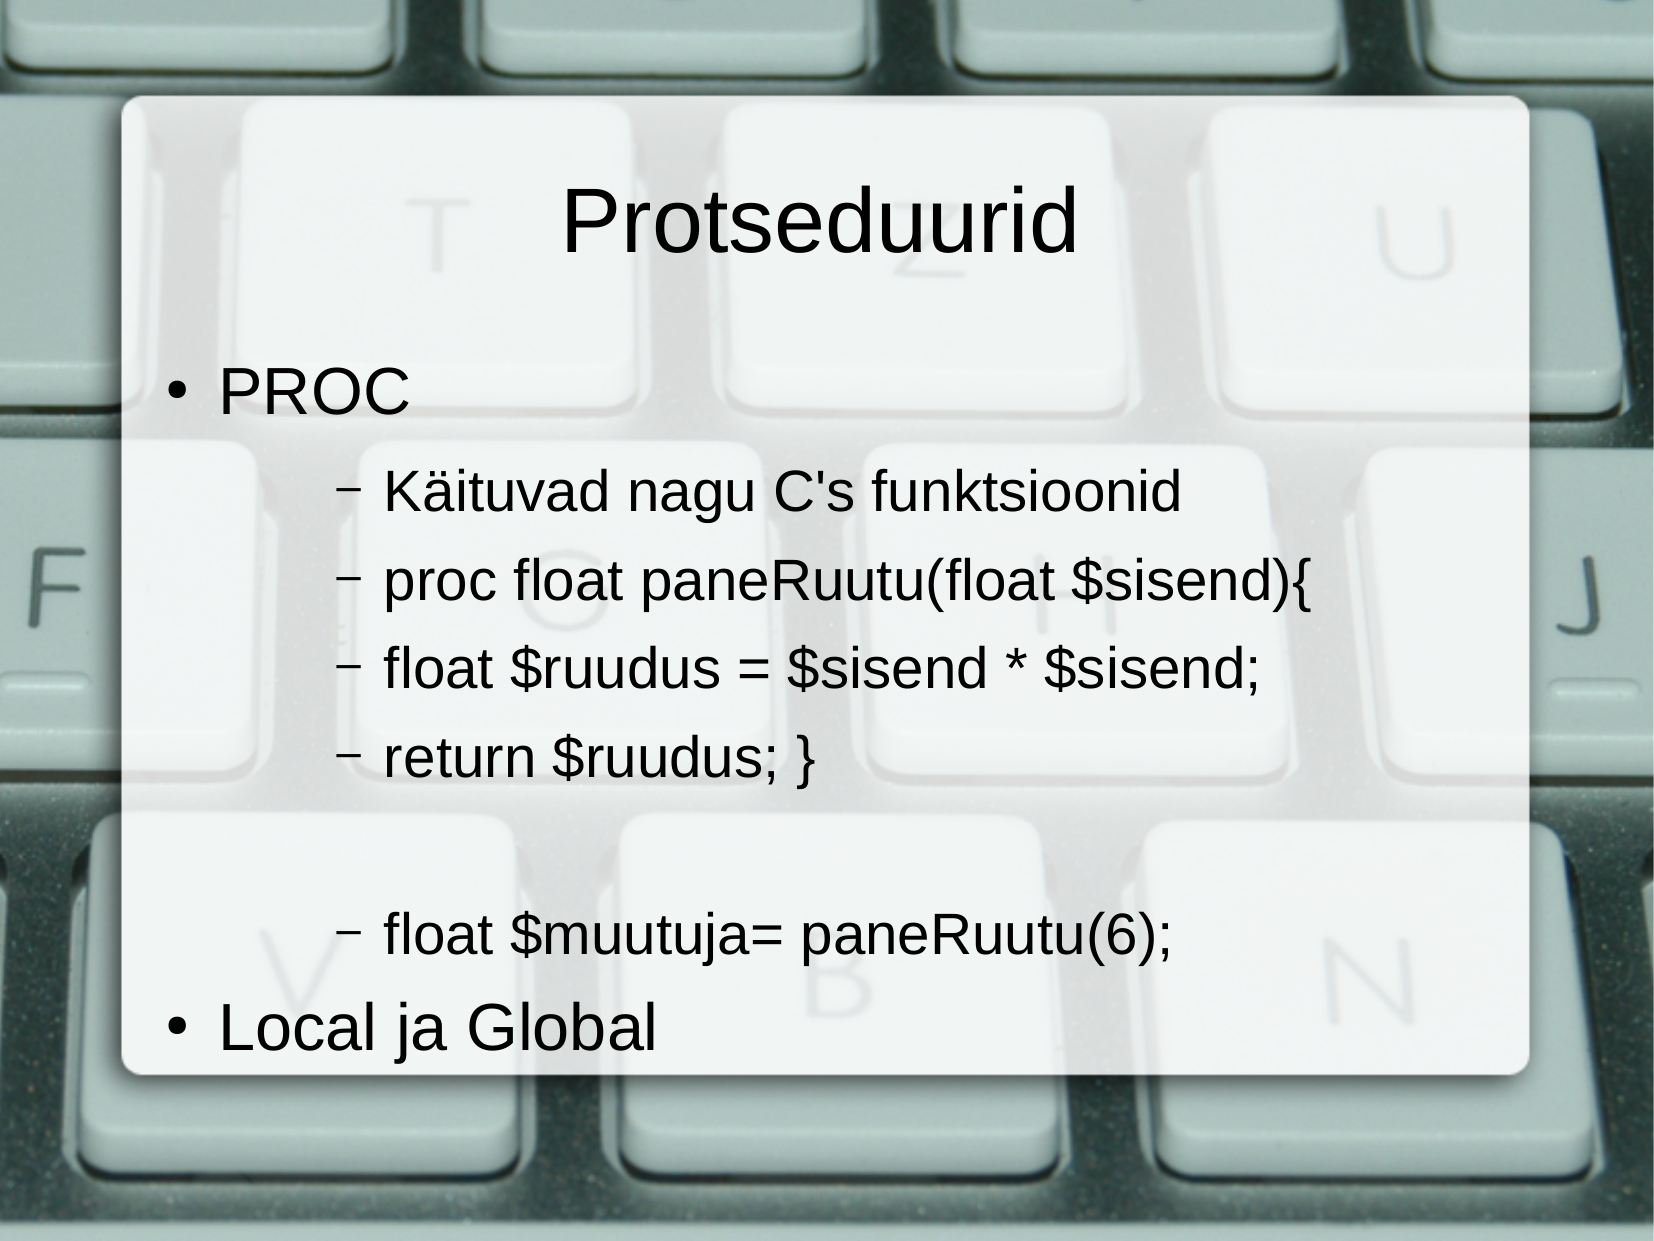

# Protseduurid
PROC
Käituvad nagu C's funktsioonid
proc float paneRuutu(float $sisend){
float $ruudus = $sisend * $sisend;
return $ruudus; }
float $muutuja= paneRuutu(6);
Local ja Global